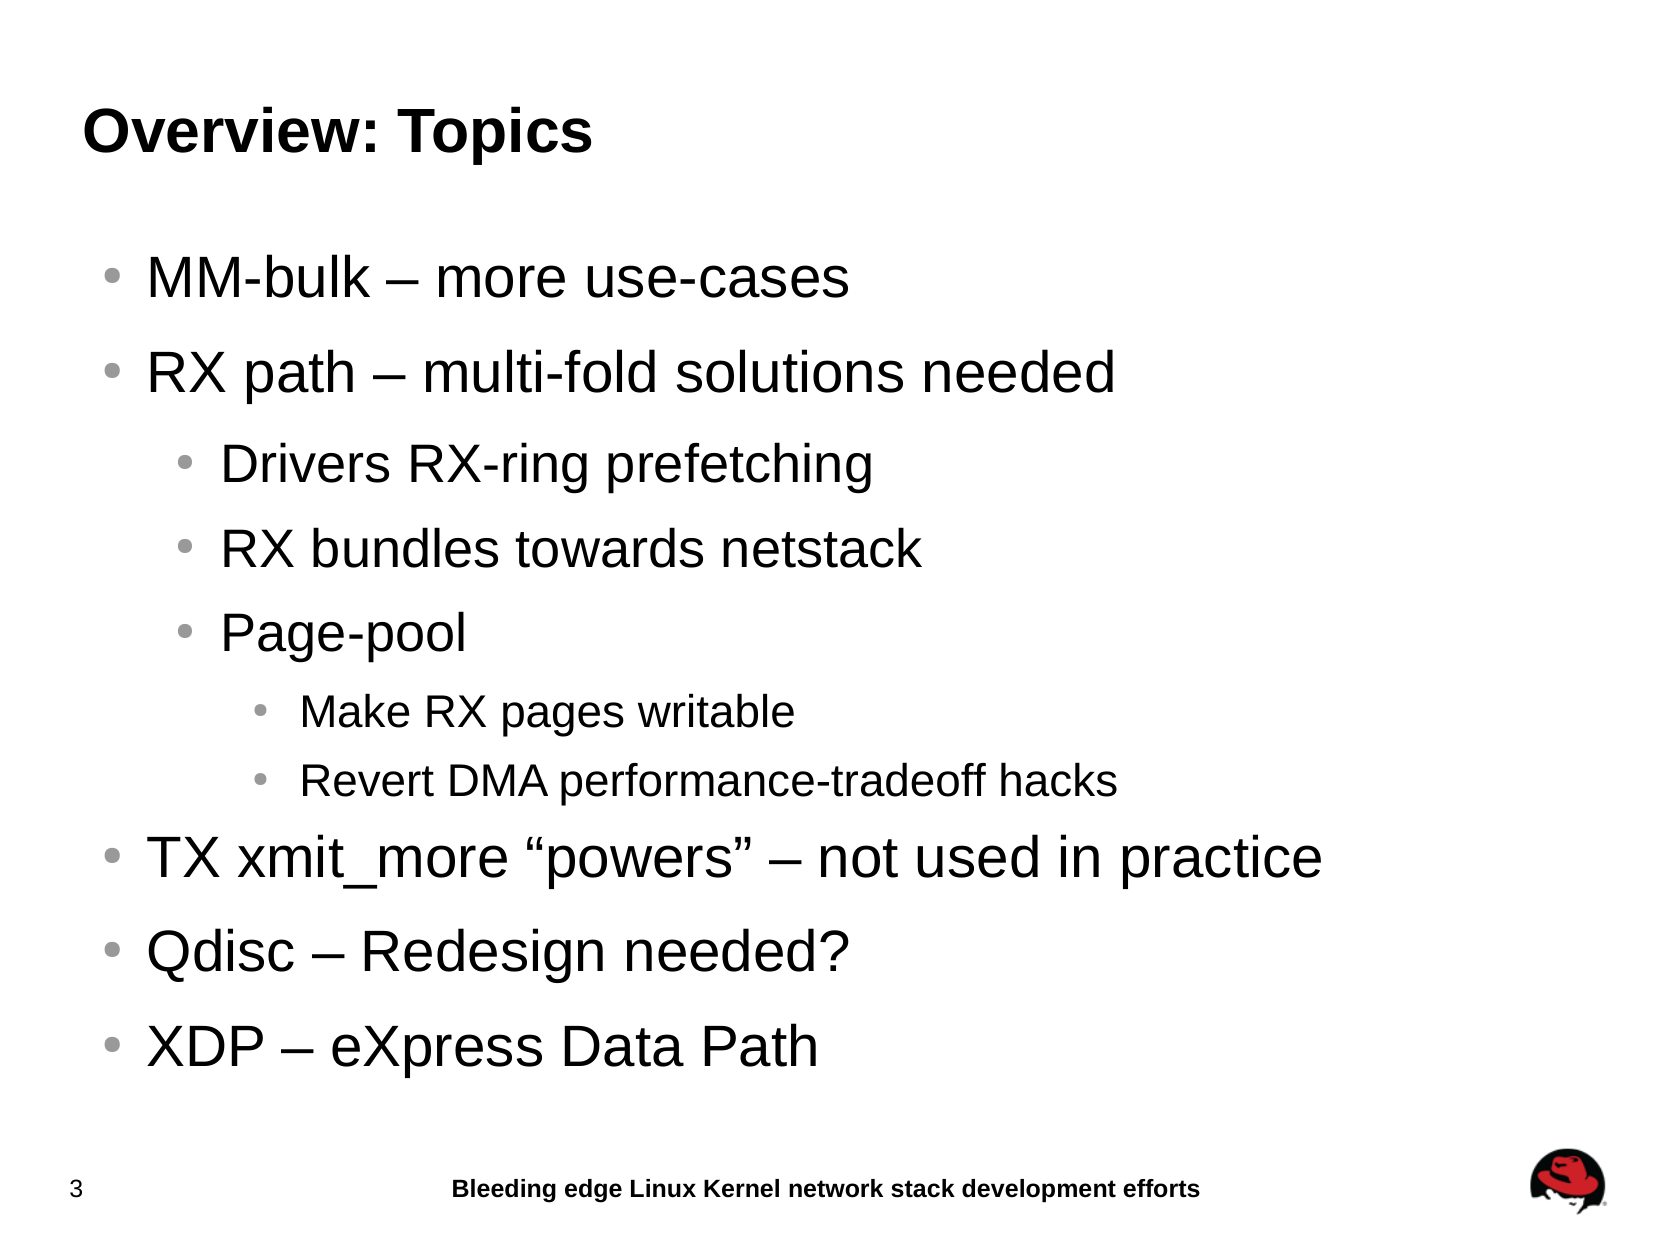

# Overview: Topics
MM-bulk – more use-cases
RX path – multi-fold solutions needed
Drivers RX-ring prefetching
RX bundles towards netstack
Page-pool
Make RX pages writable
Revert DMA performance-tradeoff hacks
TX xmit_more “powers” – not used in practice
Qdisc – Redesign needed?
XDP – eXpress Data Path